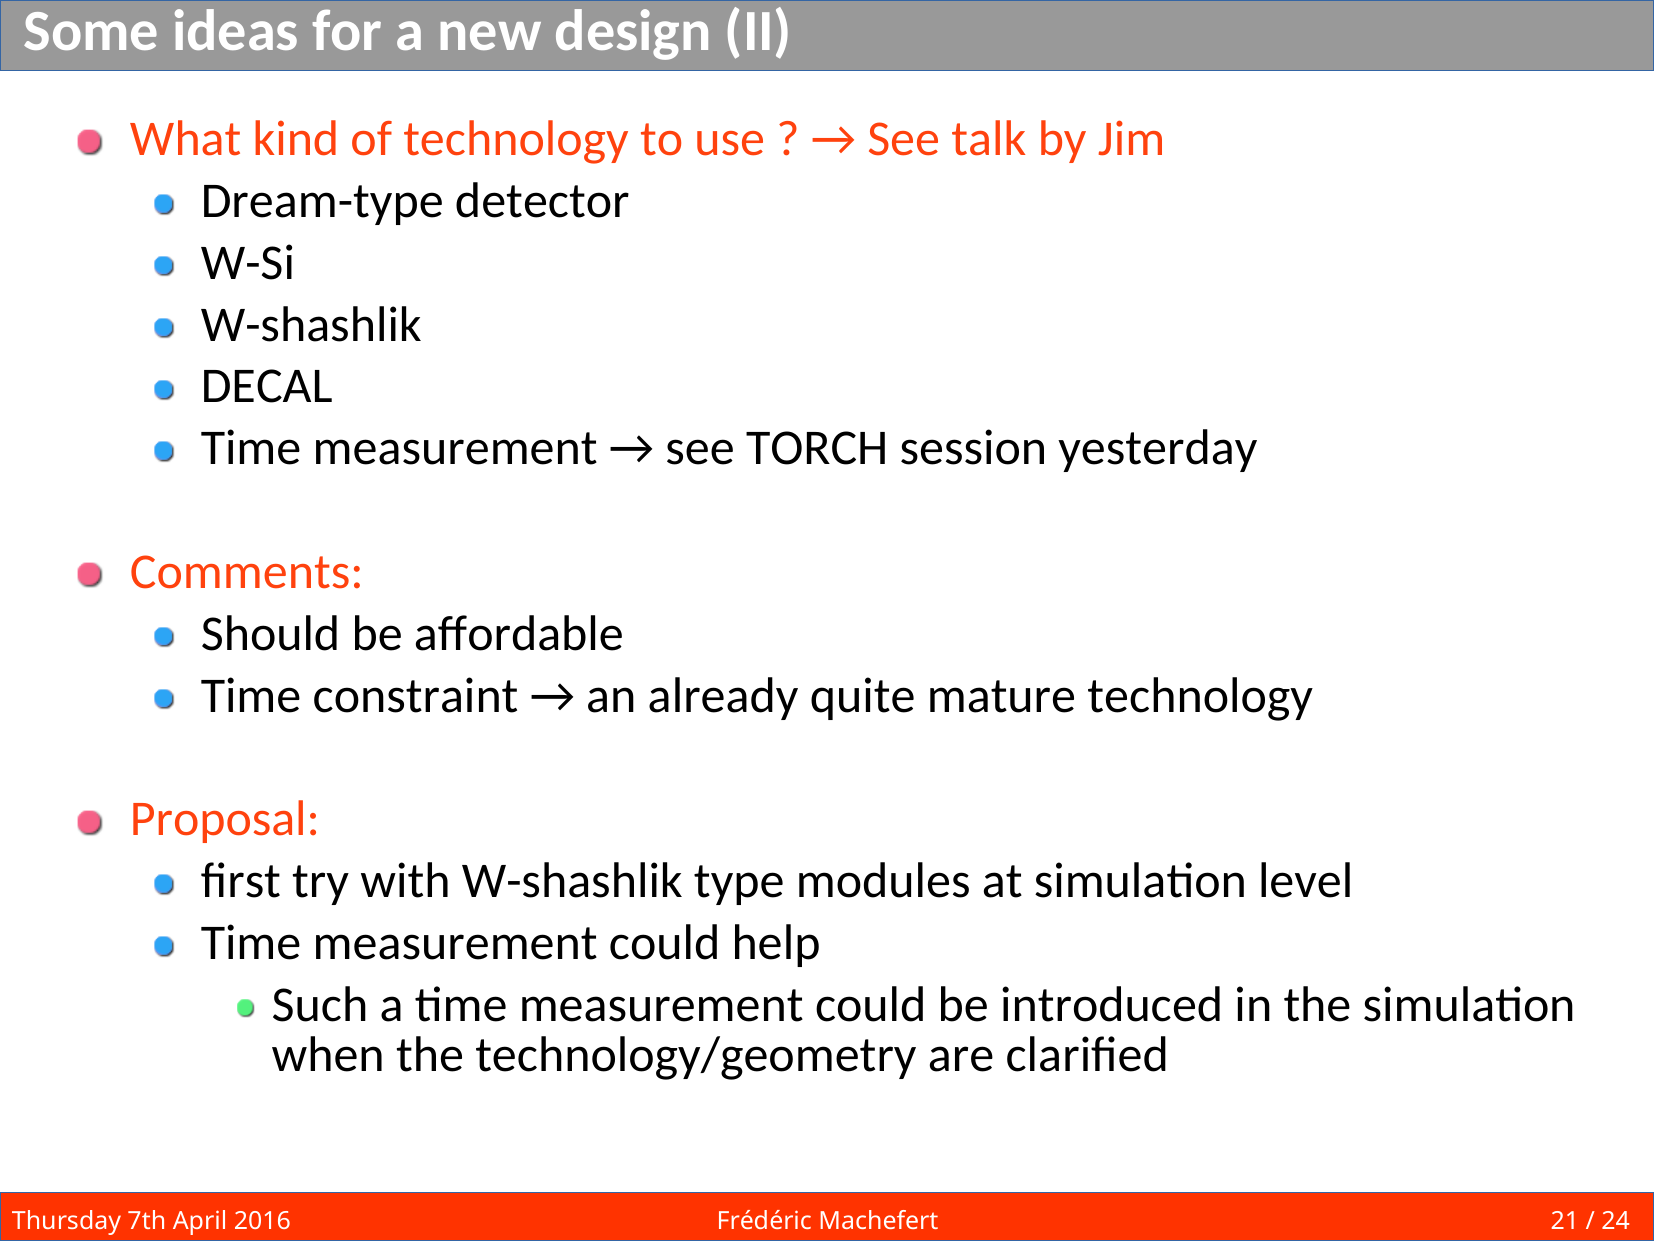

# Some ideas for a new design (II)
What kind of technology to use ? → See talk by Jim
Dream-type detector
W-Si
W-shashlik
DECAL
Time measurement → see TORCH session yesterday
Comments:
Should be affordable
Time constraint → an already quite mature technology
Proposal:
first try with W-shashlik type modules at simulation level
Time measurement could help
Such a time measurement could be introduced in the simulation when the technology/geometry are clarified